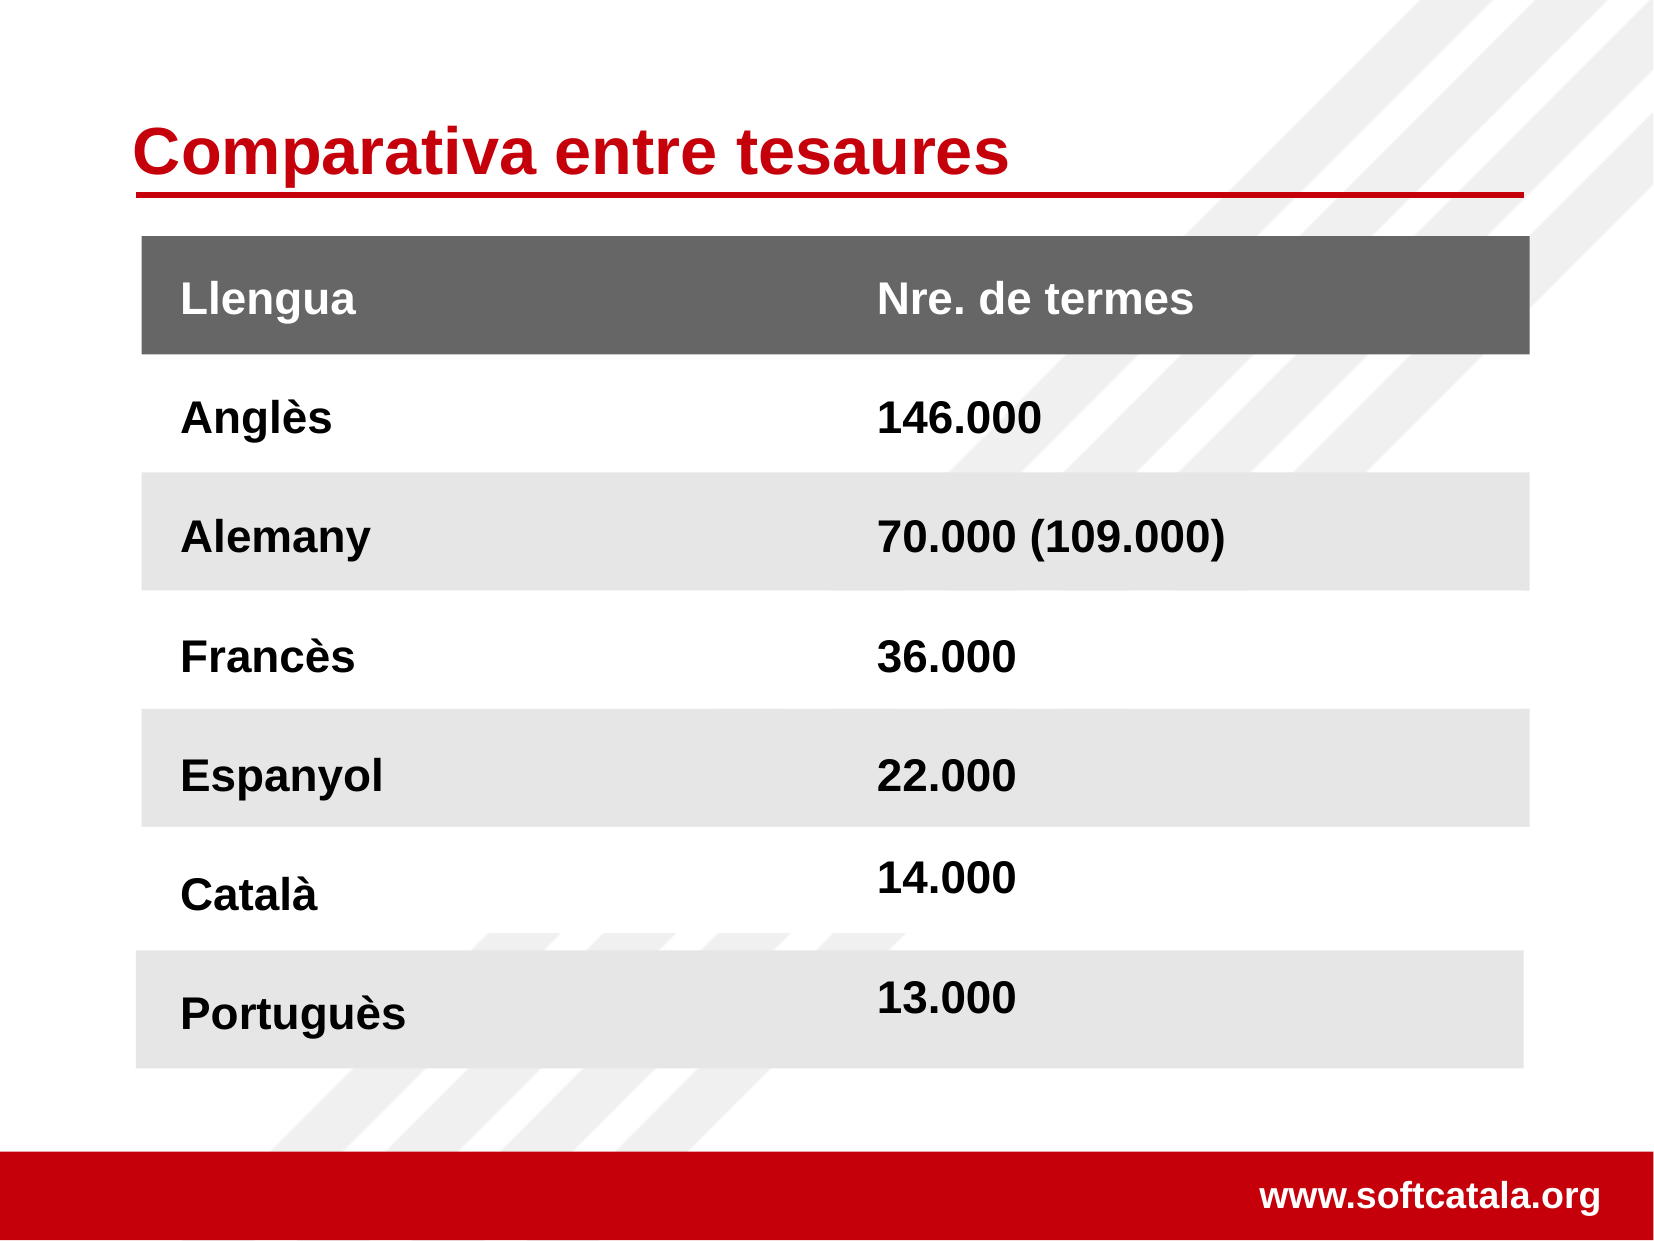

S
Comparativa entre tesaures
Llengua
Anglès
Alemany
Francès
Espanyol
Català
Portuguès
Nre. de termes
146.000
70.000 (109.000)
36.000
22.000
14.000
13.000
 www.softcatala.org